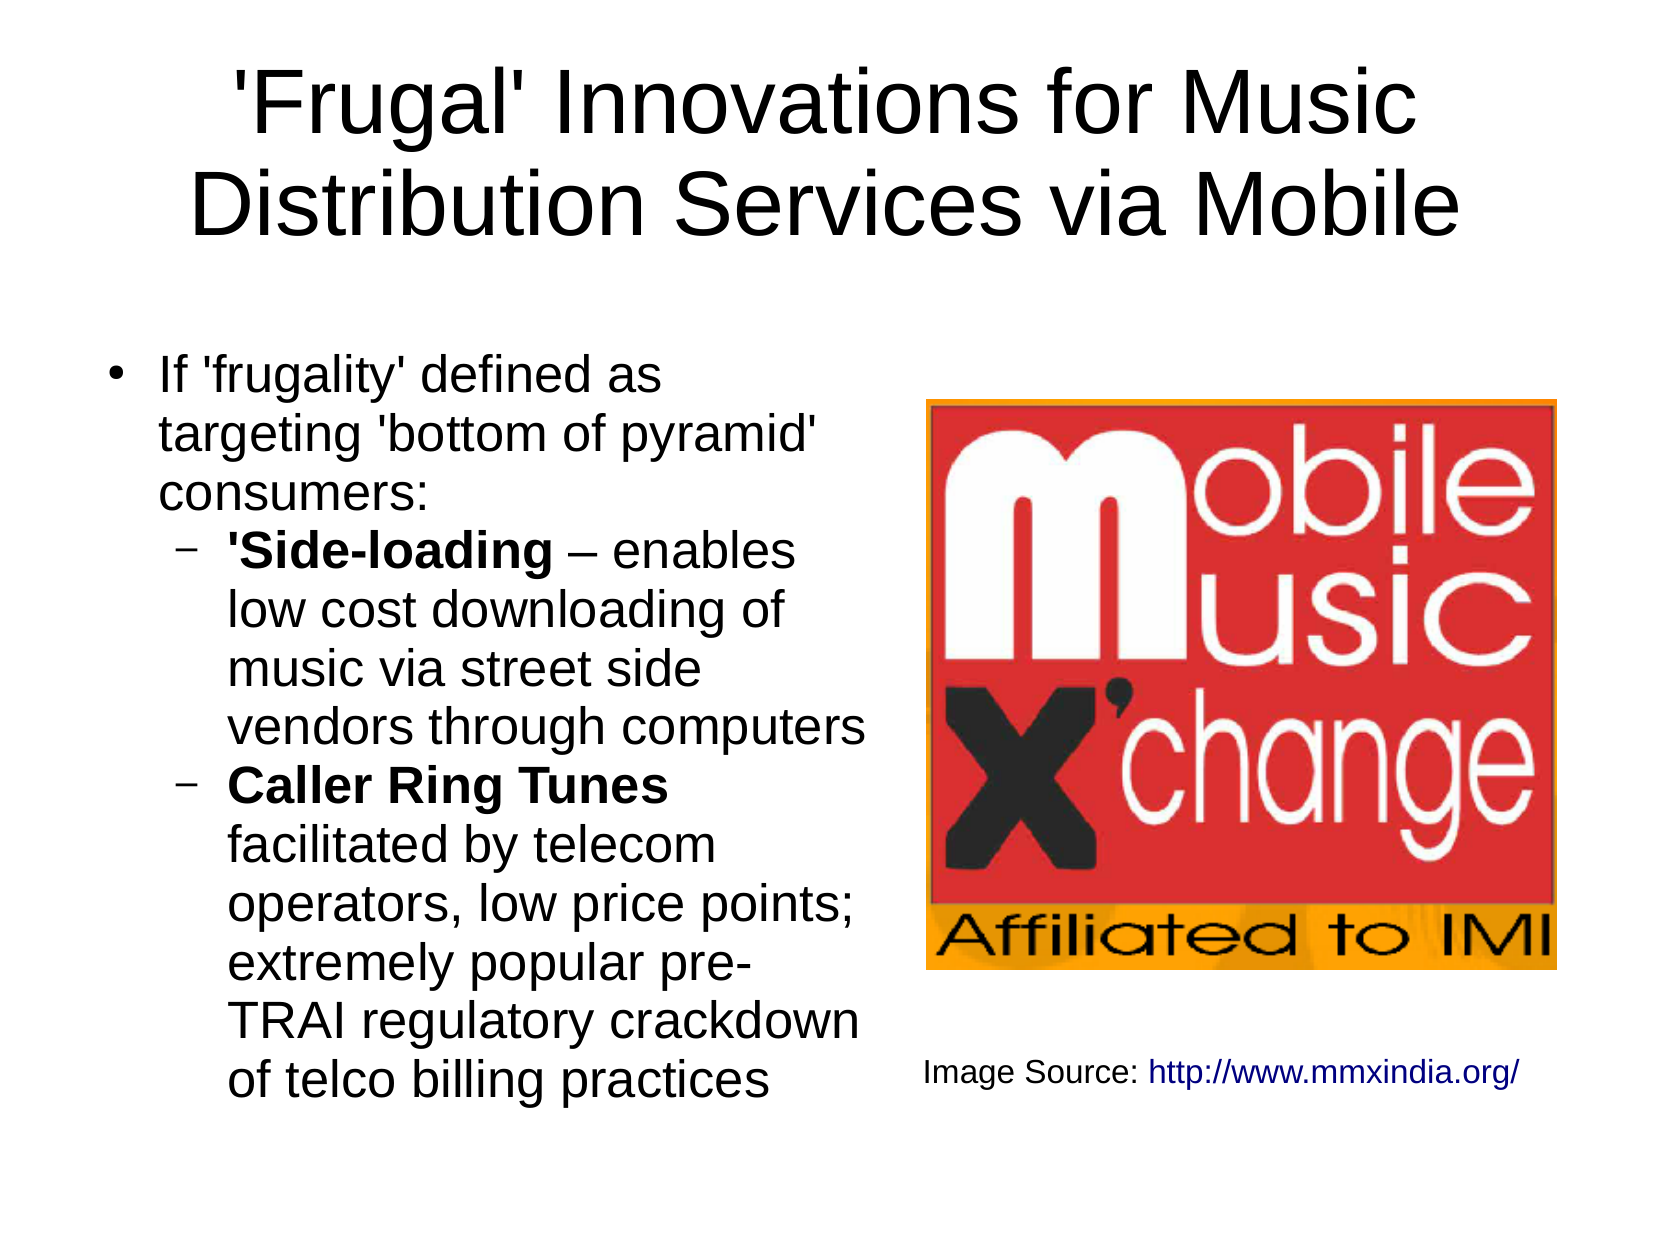

# 'Frugal' Innovations for Music Distribution Services via Mobile
If 'frugality' defined as targeting 'bottom of pyramid' consumers:
'Side-loading – enables low cost downloading of music via street side vendors through computers
Caller Ring Tunes facilitated by telecom operators, low price points; extremely popular pre-TRAI regulatory crackdown of telco billing practices
Image Source: http://www.mmxindia.org/